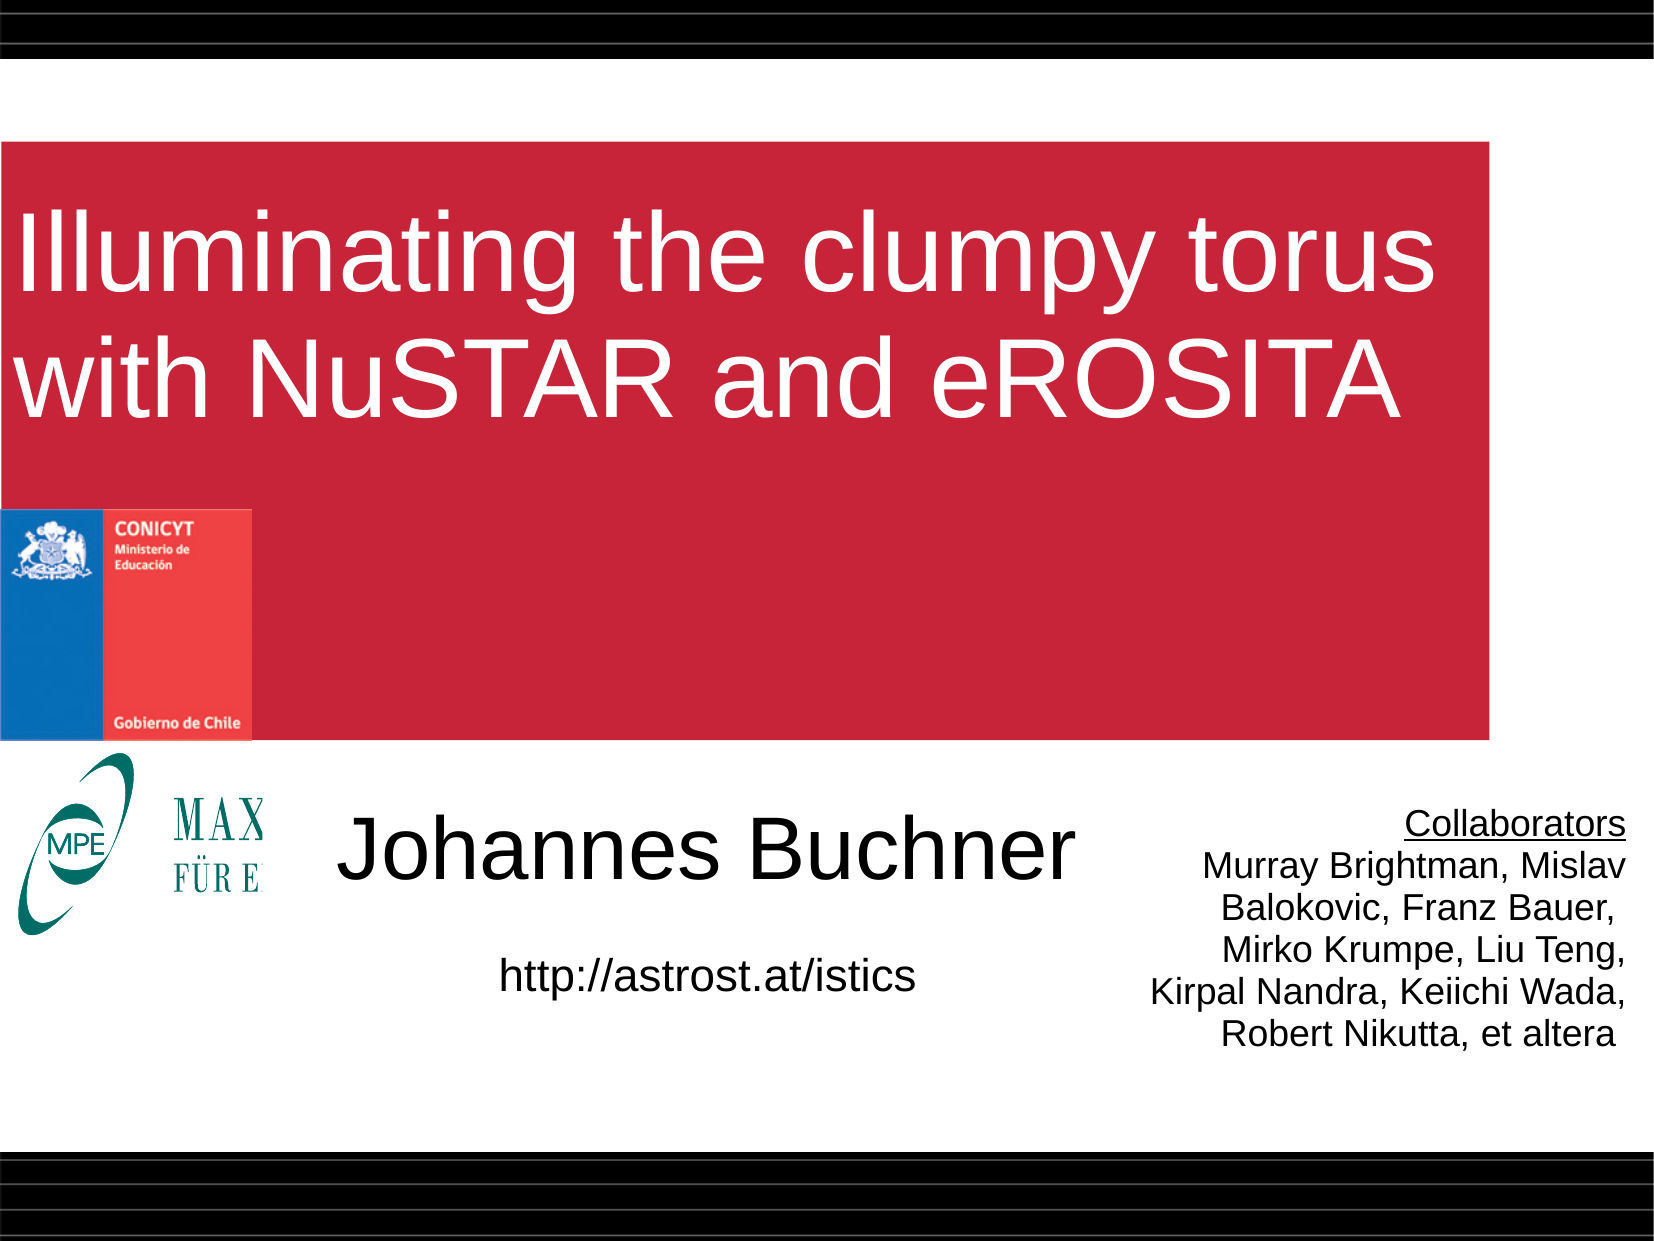

# Illuminating the clumpy torus with NuSTAR and eROSITA
Collaborators
Murray Brightman, Mislav Balokovic, Franz Bauer,
Mirko Krumpe, Liu Teng, Kirpal Nandra, Keiichi Wada, Robert Nikutta, et altera
Johannes Buchner
http://astrost.at/istics